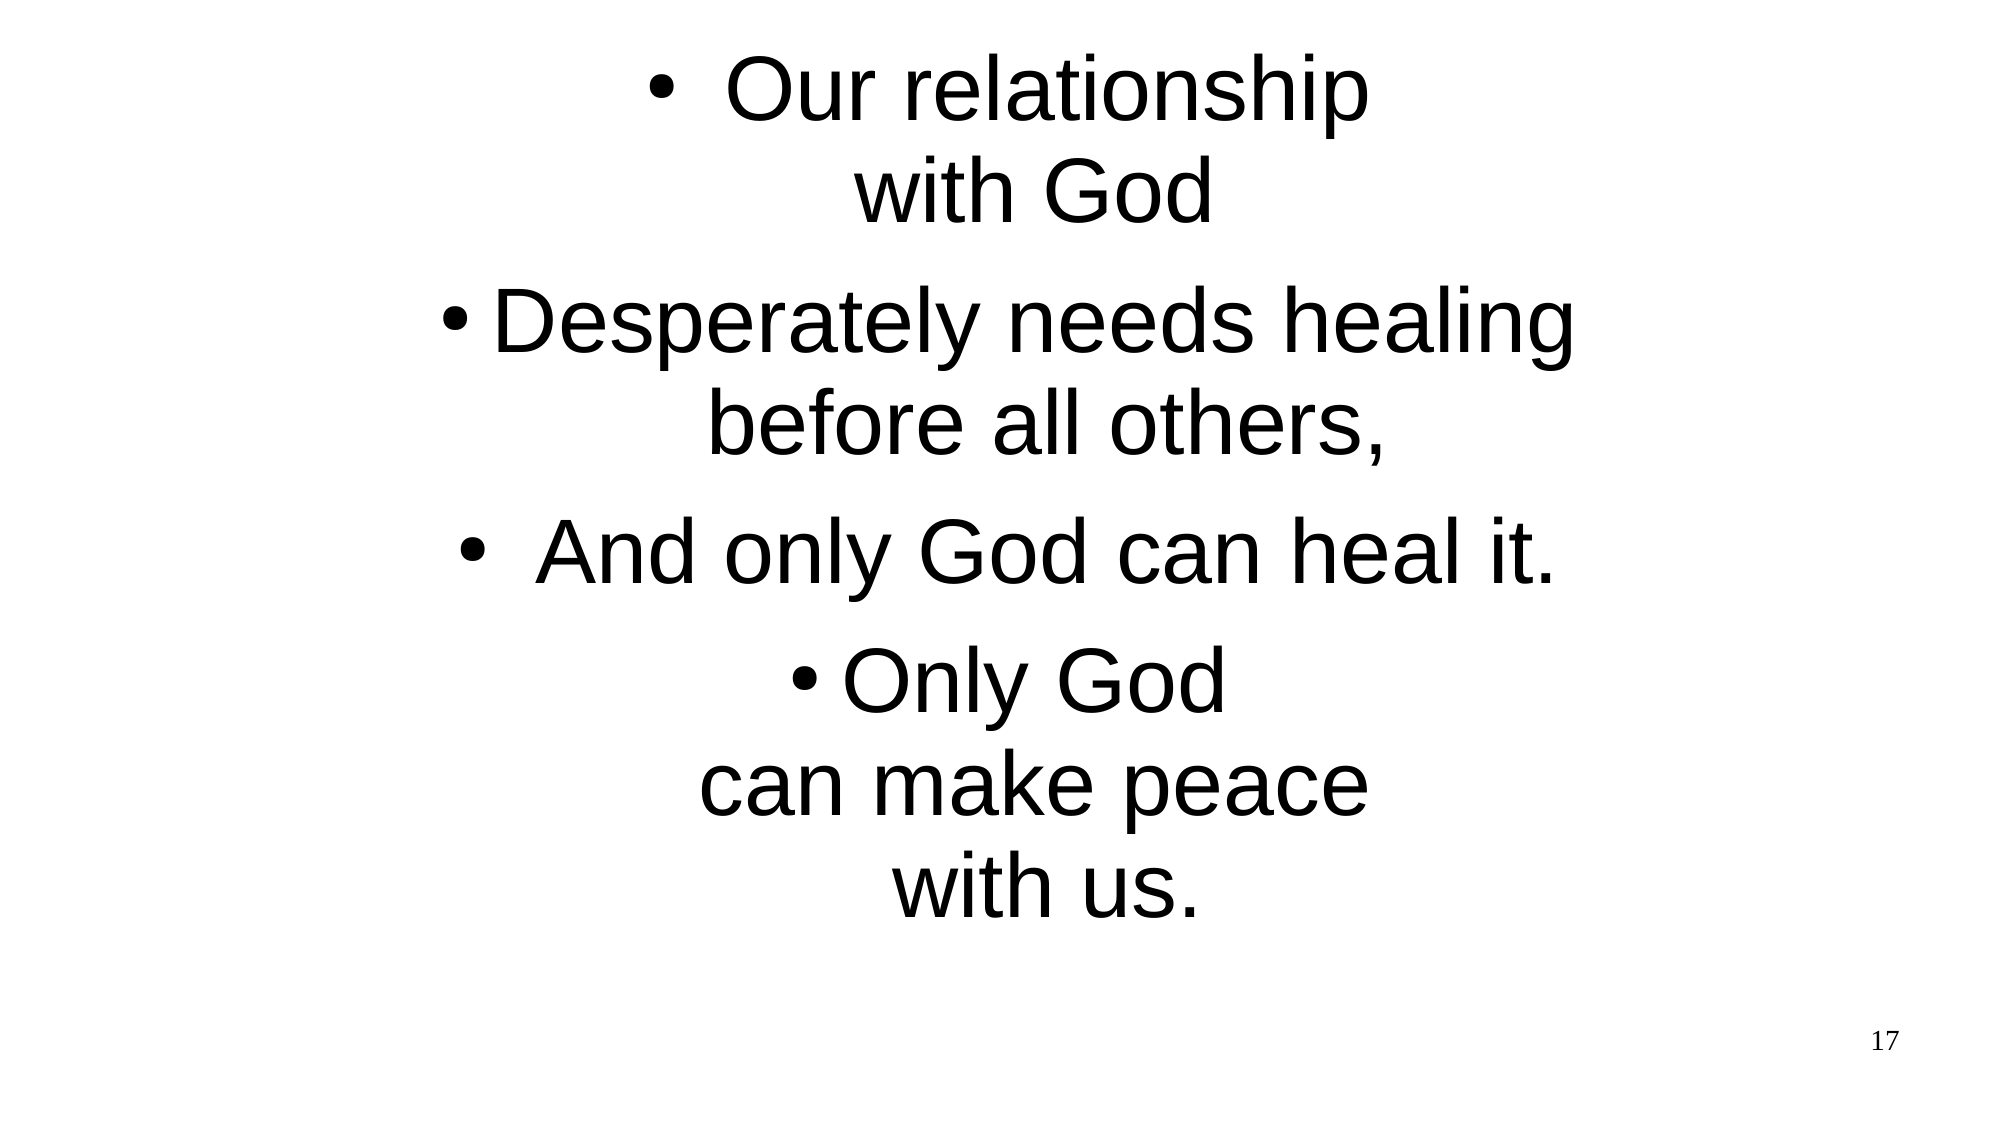

# Our relationship with God
Desperately needs healing
before all others,
 And only God can heal it.
Only God
can make peace
with us.
17